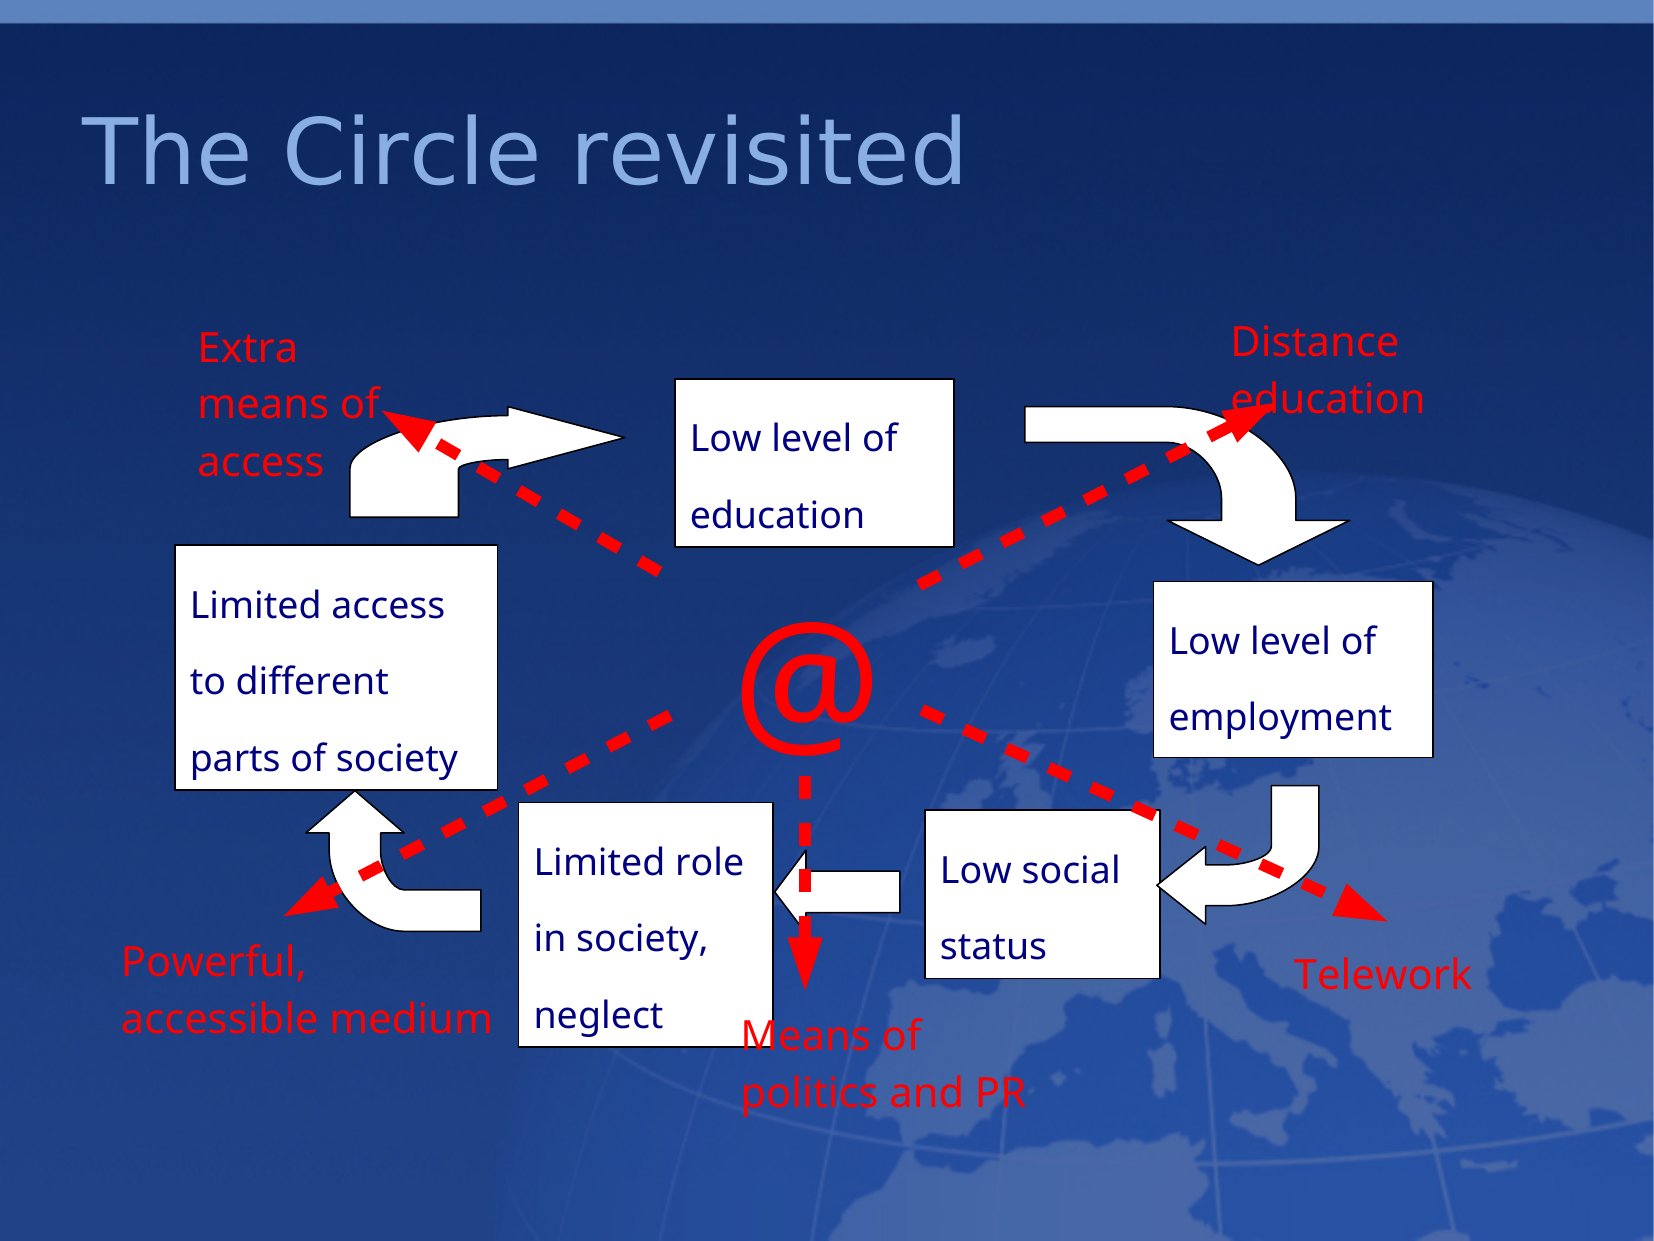

# The Circle revisited
Distance education
Extra means of access
Low level of education
Limited access to different parts of society
@
Low level of employment
Limited role in society, neglect
Low social status
Powerful, accessible medium
Telework
Means of politics and PR